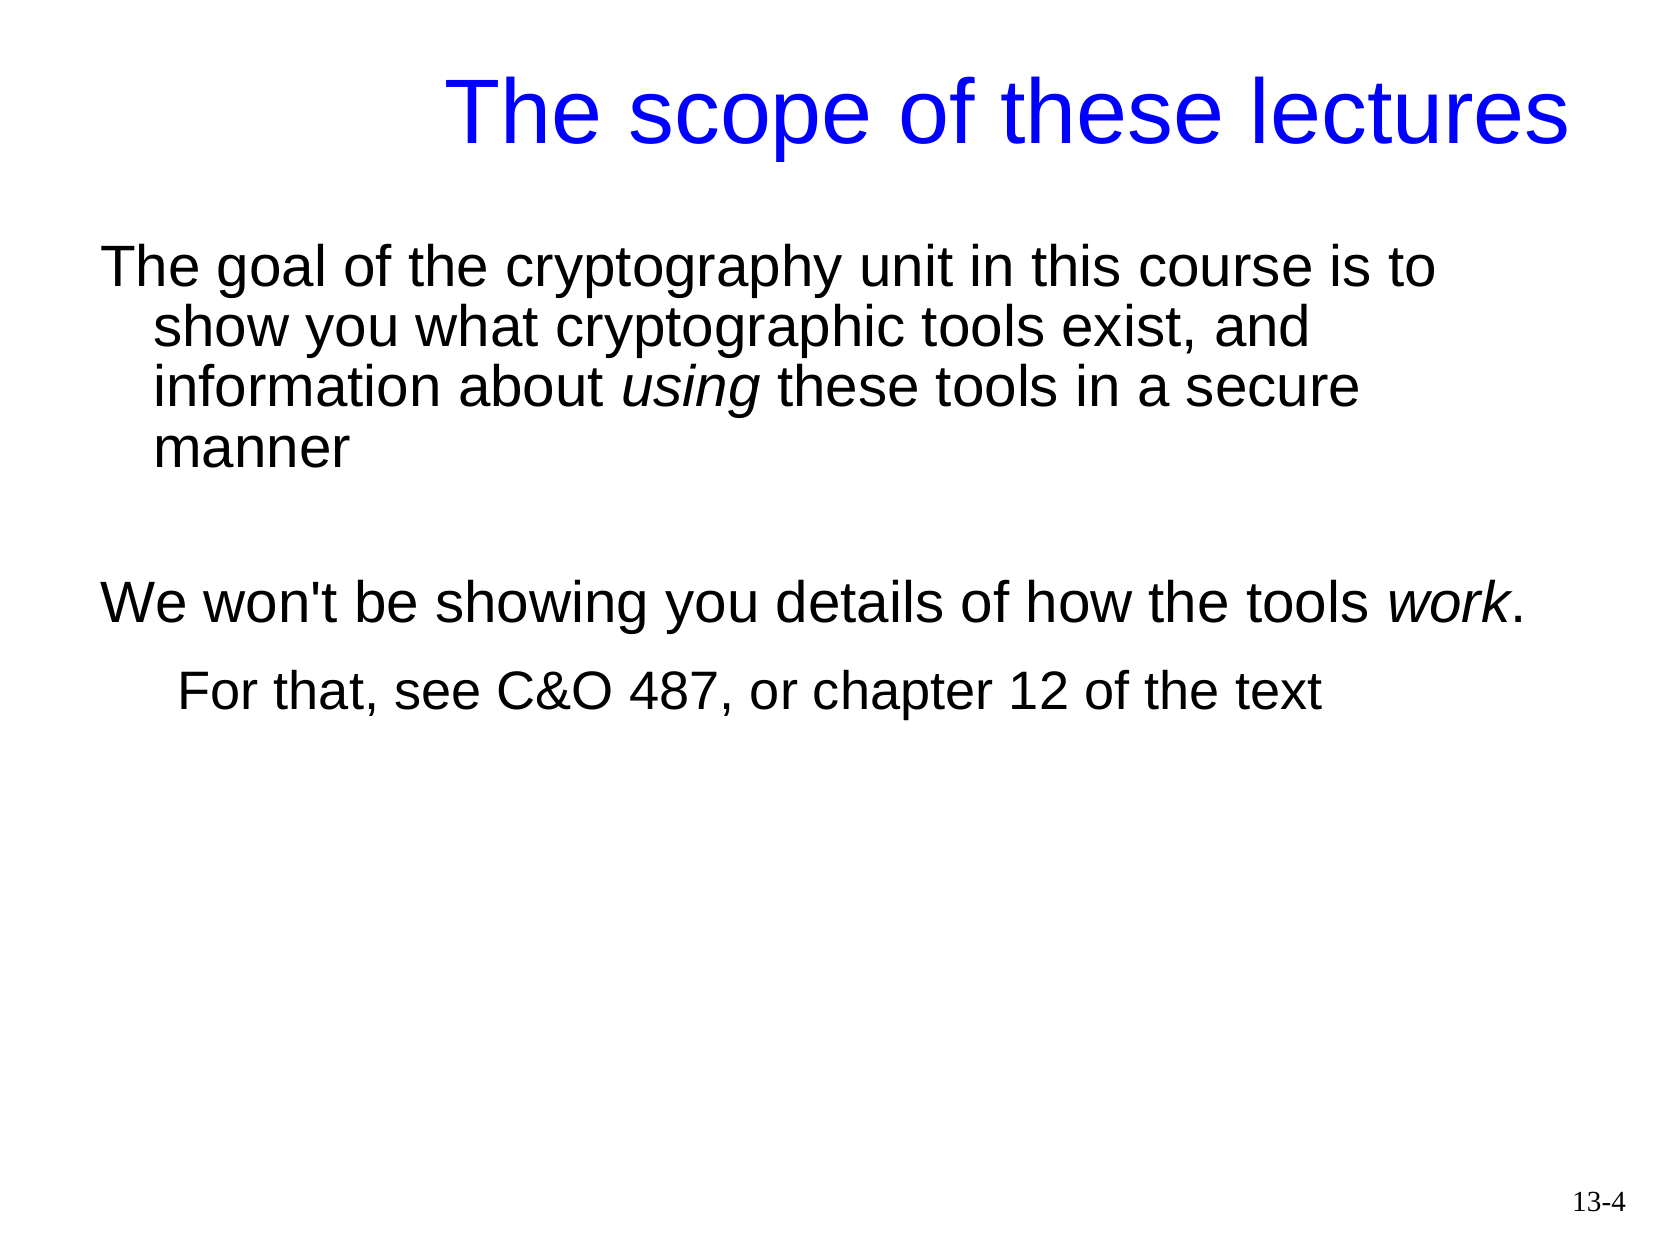

# The scope of these lectures
The goal of the cryptography unit in this course is to show you what cryptographic tools exist, and information about using these tools in a secure manner
We won't be showing you details of how the tools work.
For that, see C&O 487, or chapter 12 of the text